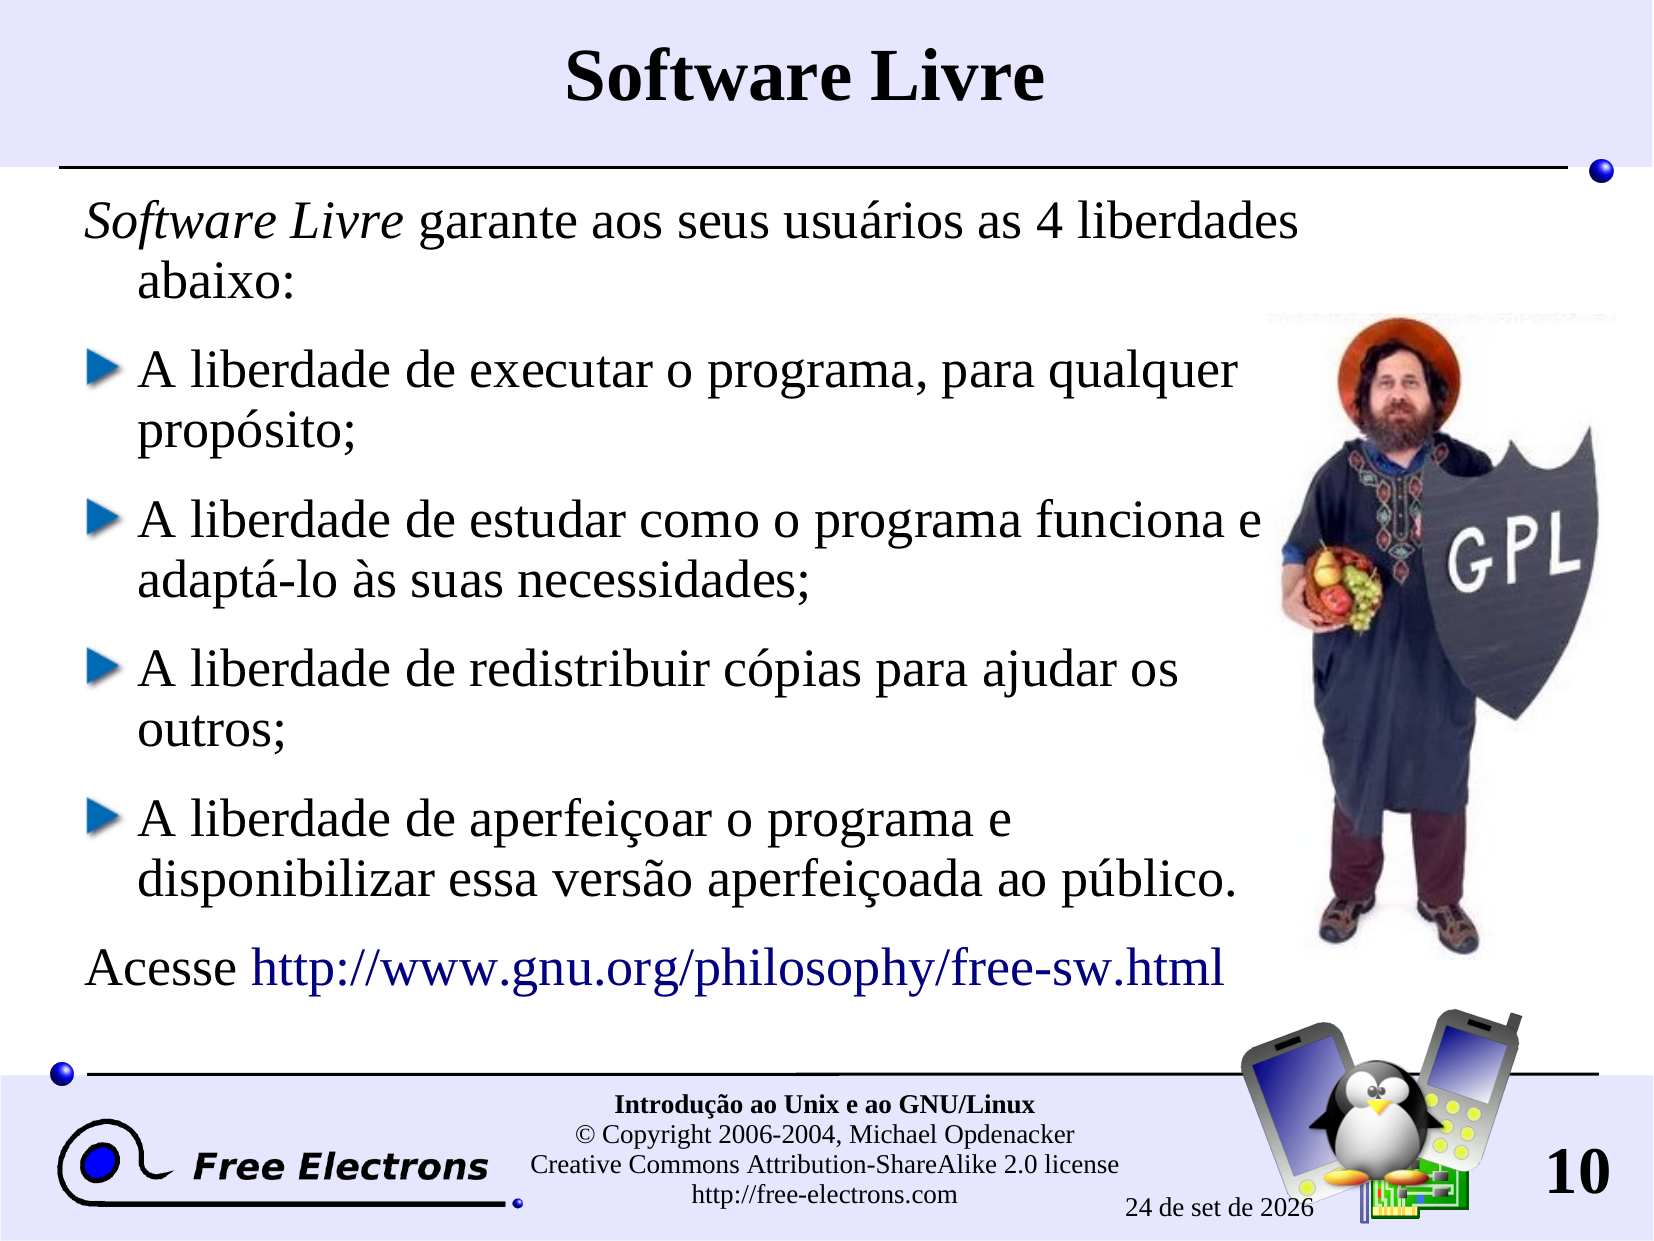

# Software Livre
Software Livre garante aos seus usuários as 4 liberdades abaixo:
A liberdade de executar o programa, para qualquer propósito;
A liberdade de estudar como o programa funciona e adaptá-lo às suas necessidades;
A liberdade de redistribuir cópias para ajudar os outros;
A liberdade de aperfeiçoar o programa e disponibilizar essa versão aperfeiçoada ao público.
Acesse http://www.gnu.org/philosophy/free-sw.html